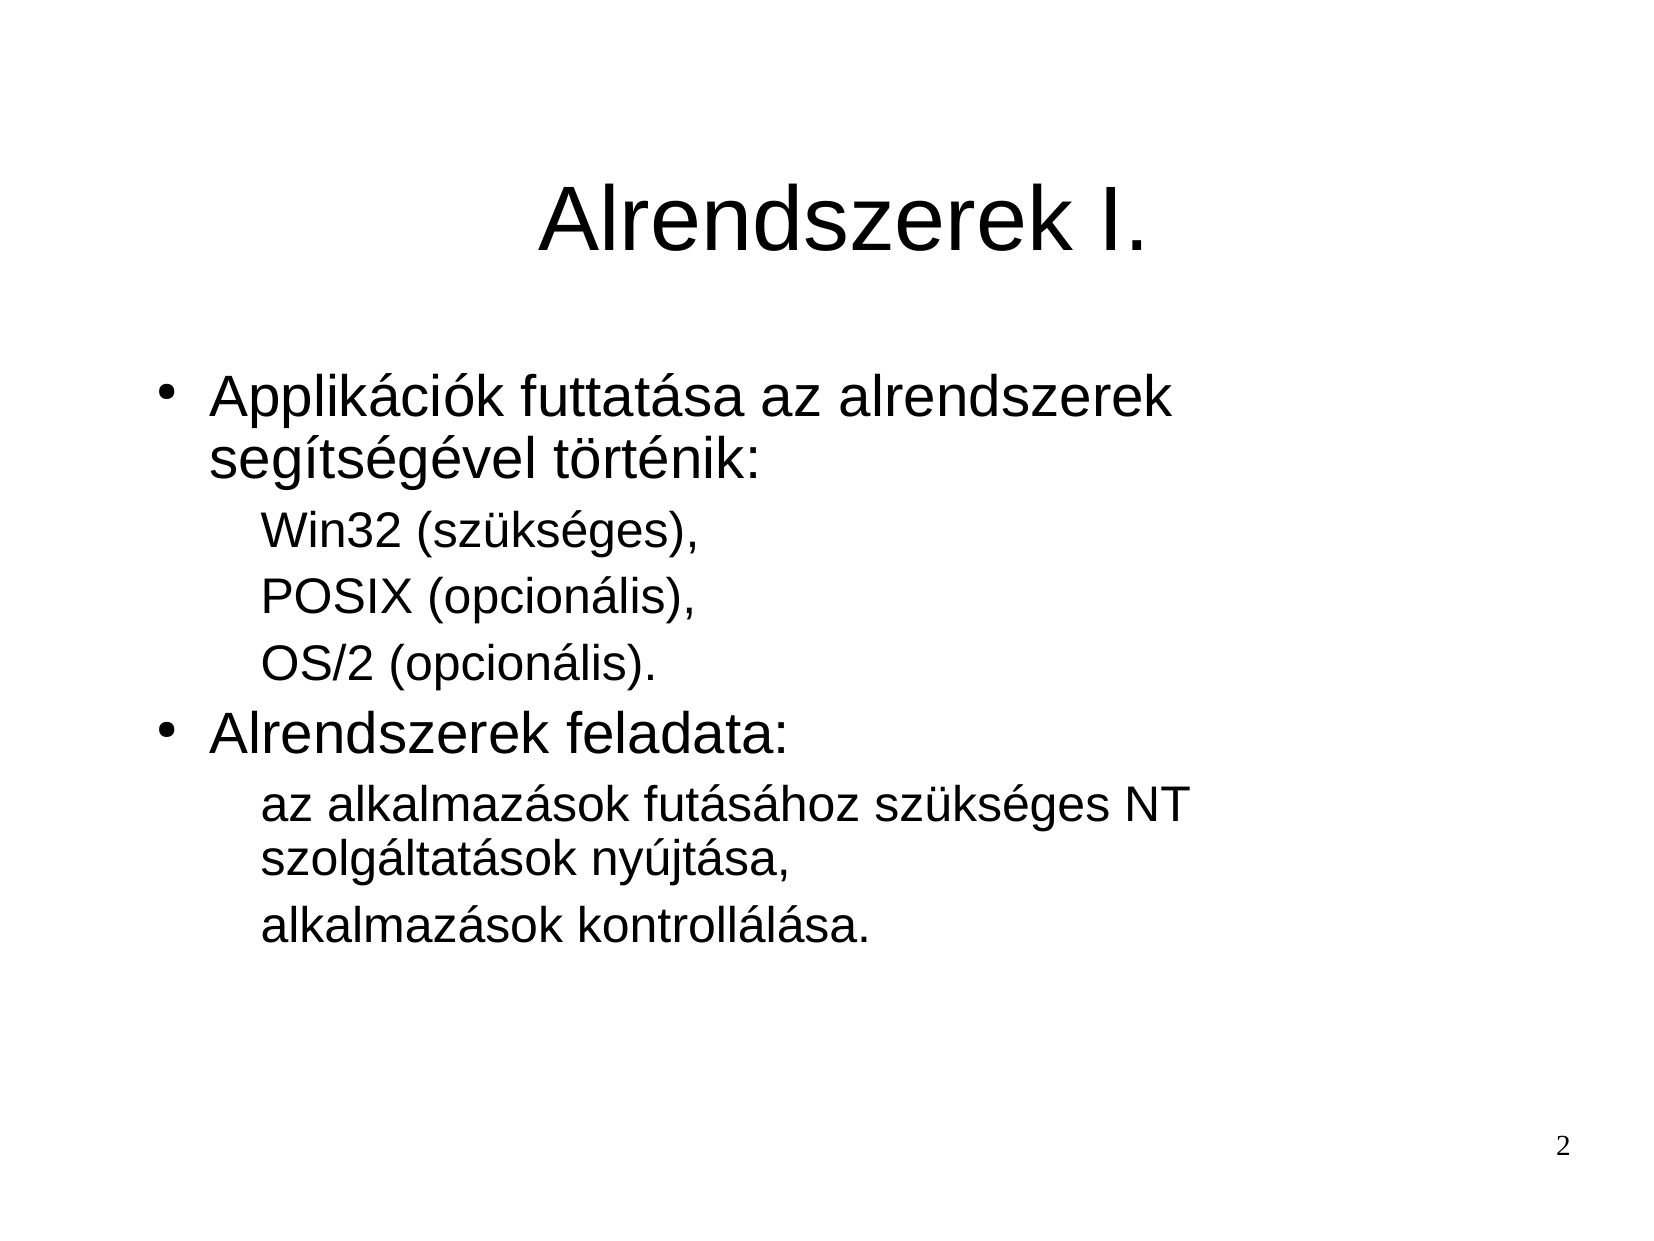

# Alrendszerek I.
Applikációk futtatása az alrendszerek segítségével történik:
Win32 (szükséges),
POSIX (opcionális),
OS/2 (opcionális).
Alrendszerek feladata:
az alkalmazások futásához szükséges NT szolgáltatások nyújtása,
alkalmazások kontrollálása.
2